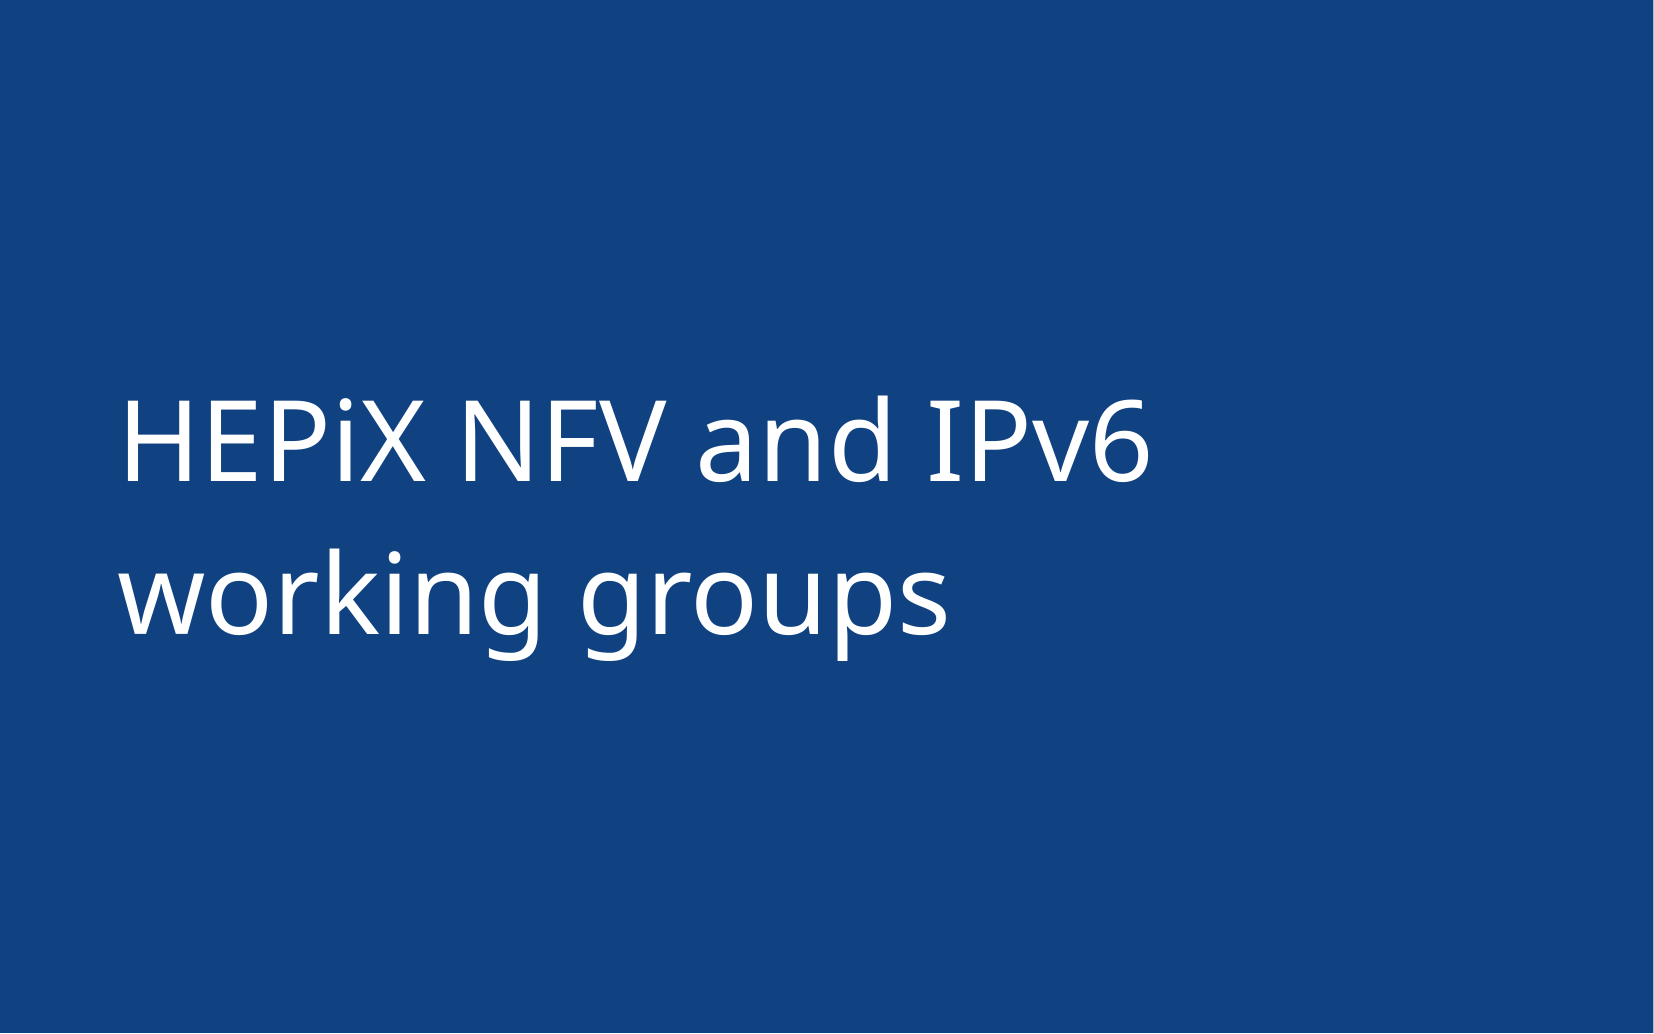

# HEPiX NFV and IPv6 working groups